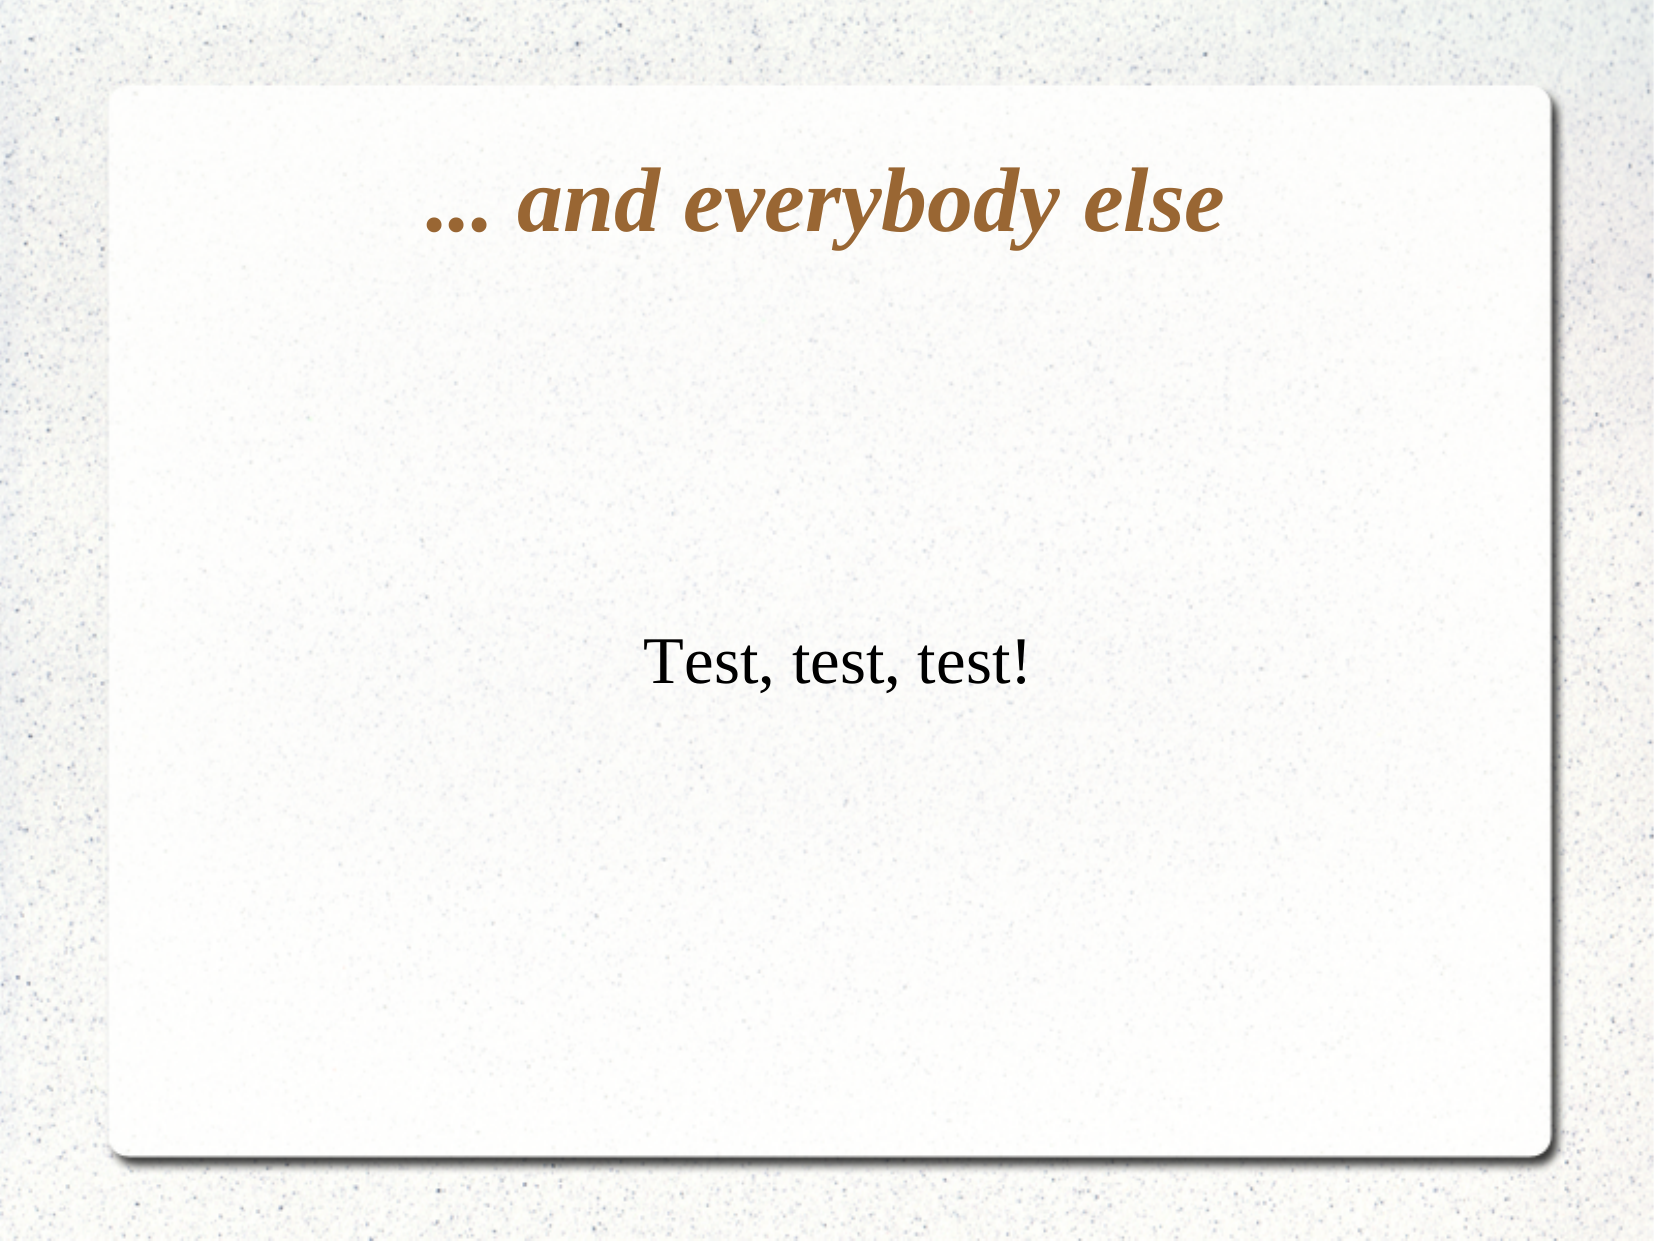

# ... and everybody else
Test, test, test!